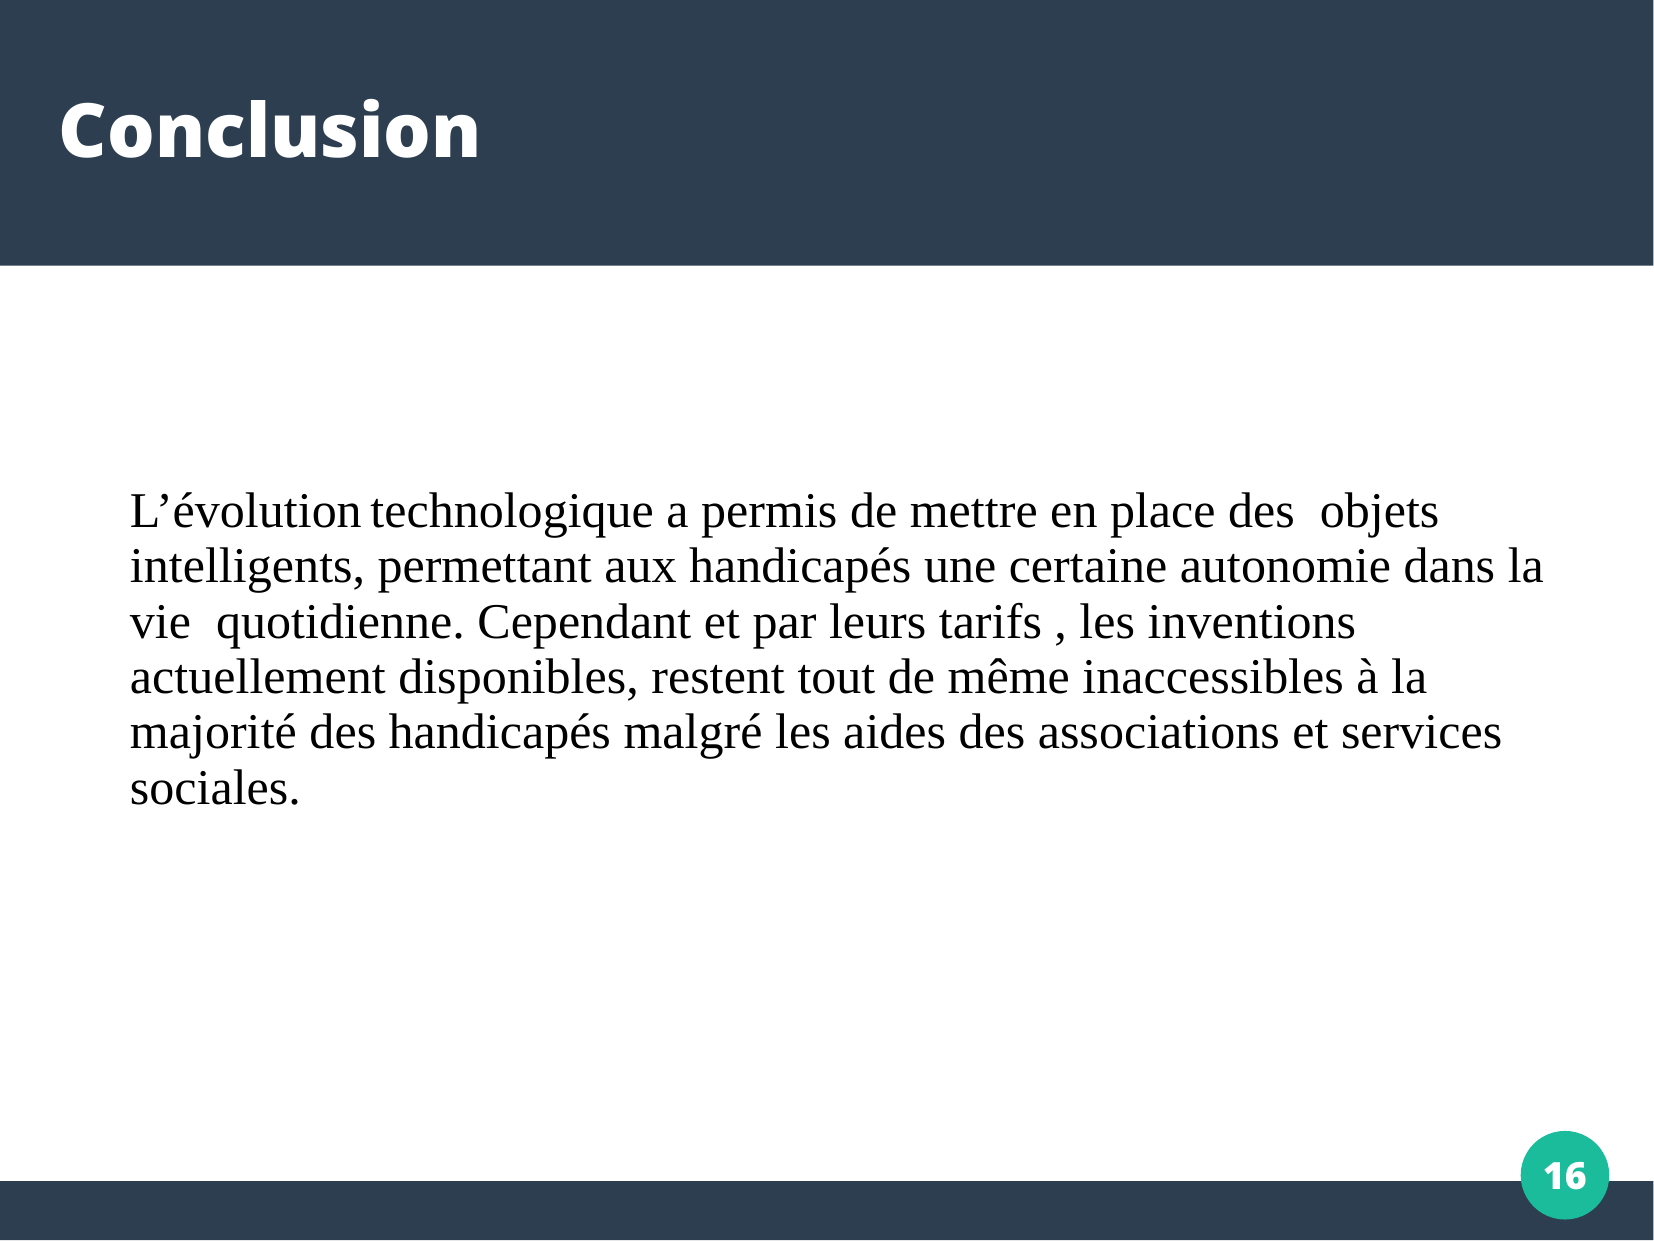

# Conclusion
L’évolution technologique a permis de mettre en place des objets intelligents, permettant aux handicapés une certaine autonomie dans la vie quotidienne. Cependant et par leurs tarifs , les inventions actuellement disponibles, restent tout de même inaccessibles à la majorité des handicapés malgré les aides des associations et services sociales.
16